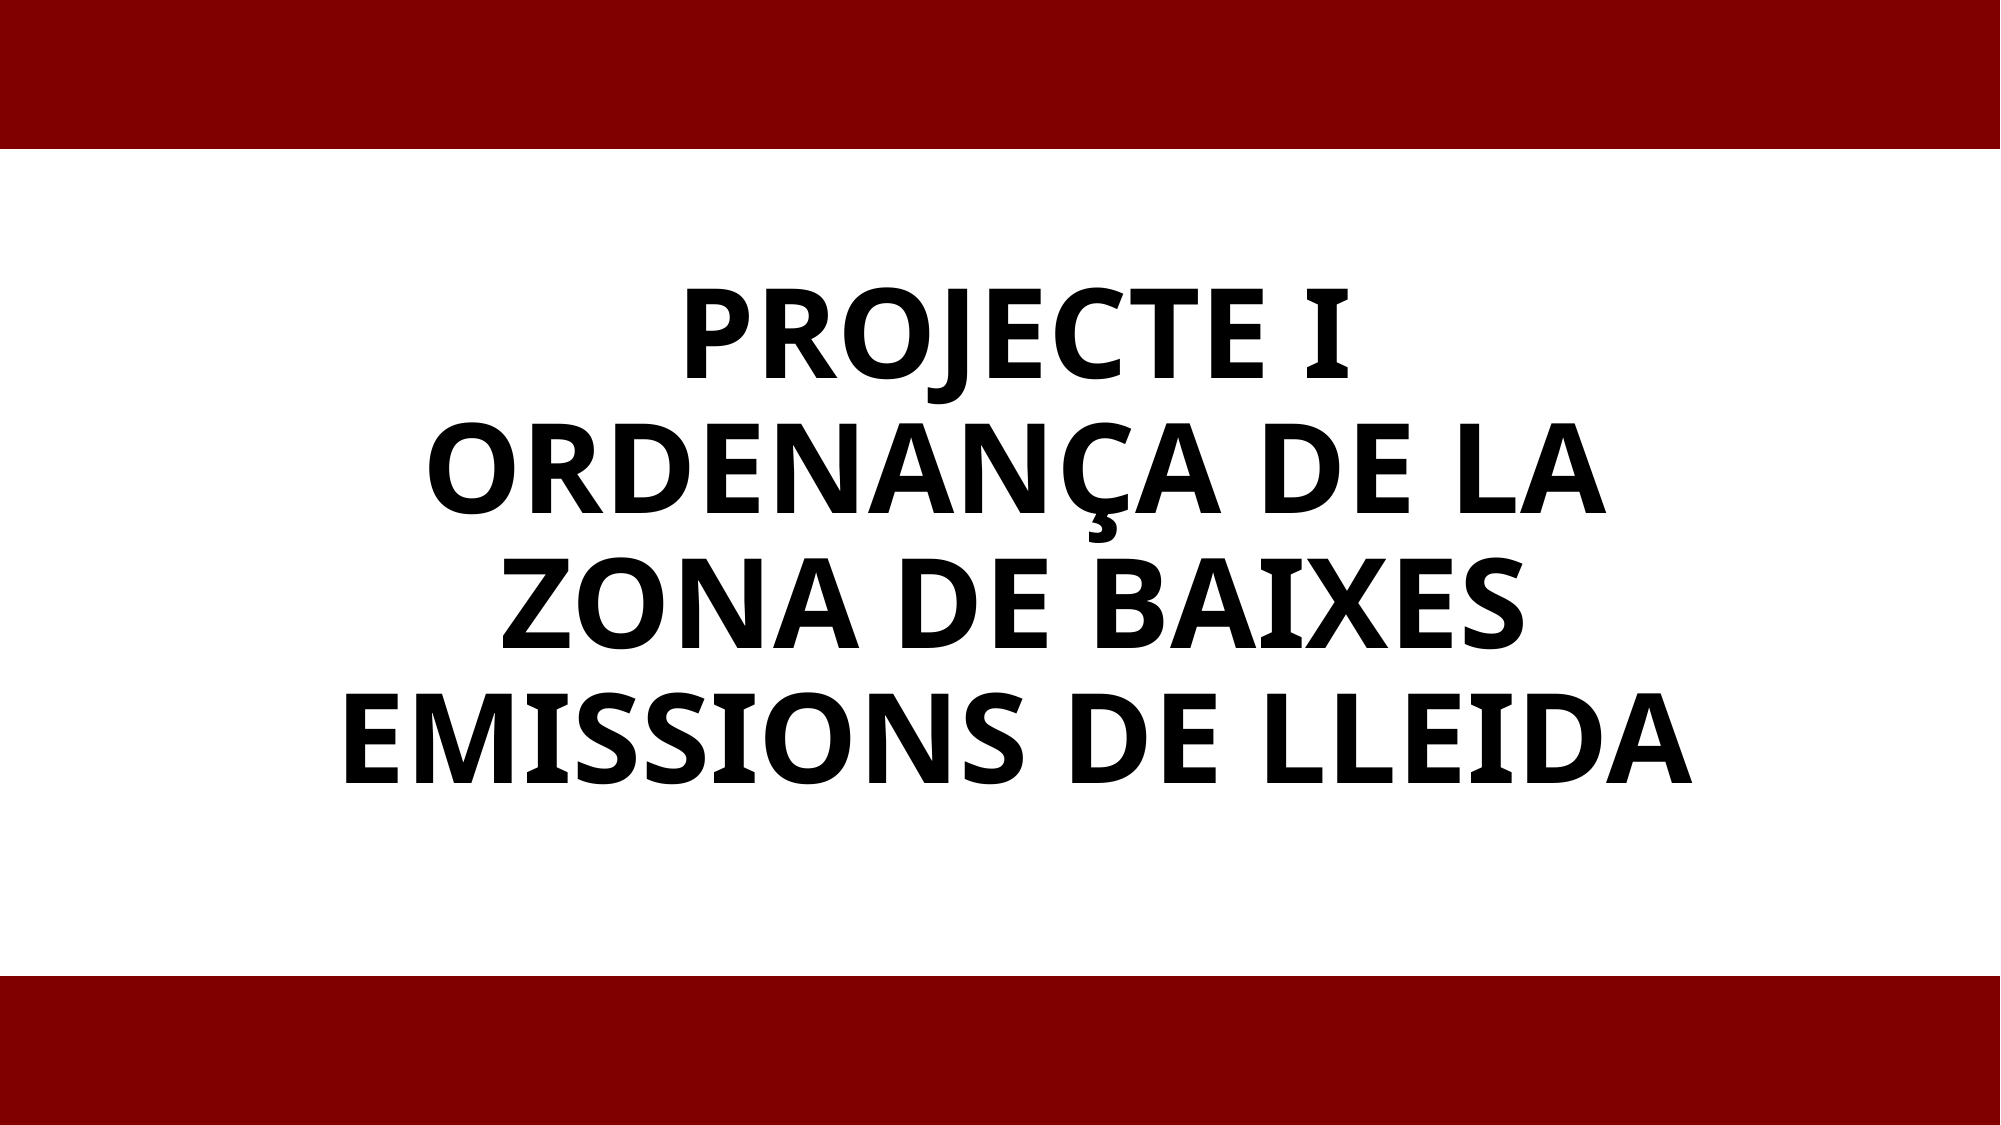

# PROJECTE I ORDENANÇA DE LA ZONA DE BAIXES EMISSIONS DE LLEIDA